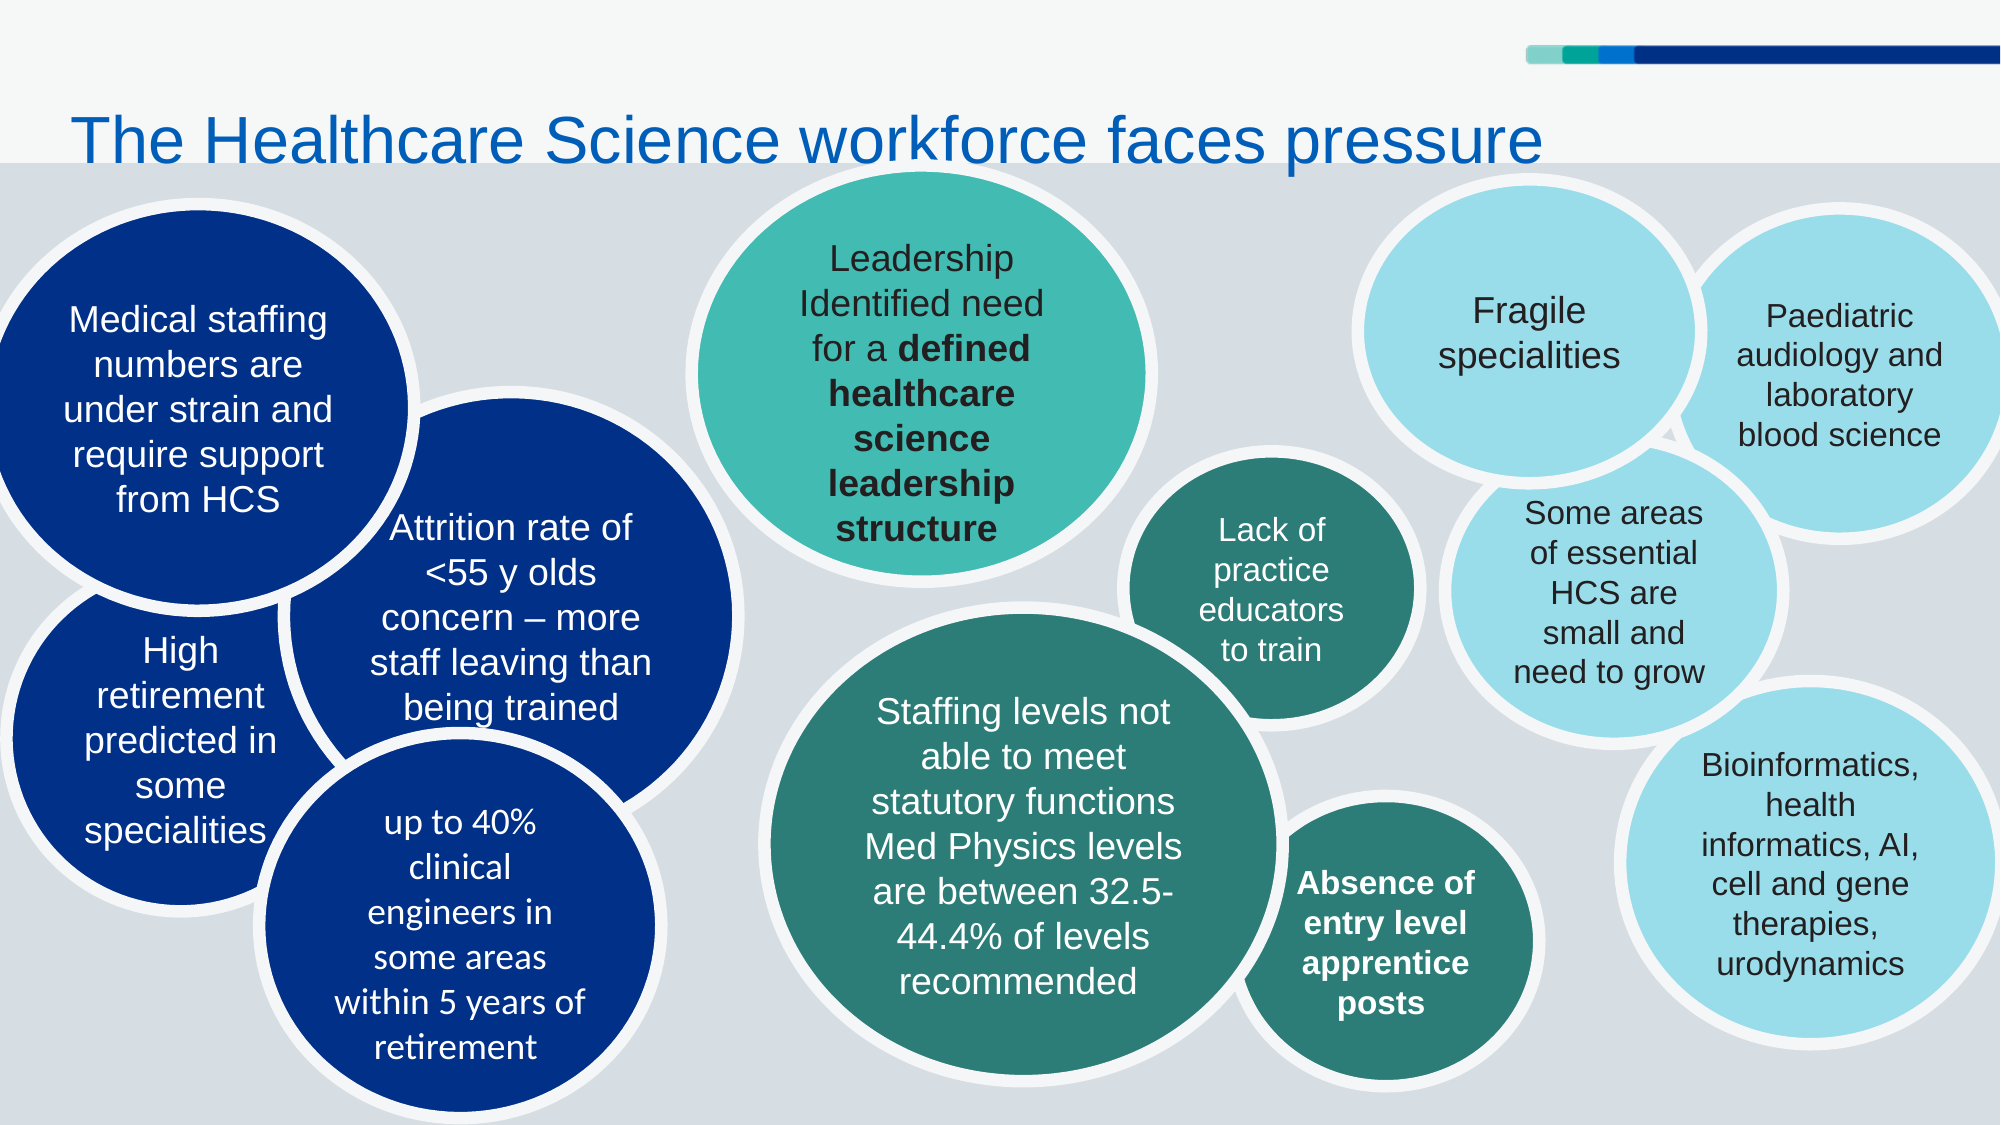

# The Healthcare Science workforce faces pressure
Leadership
Identified need for a defined healthcare science leadership structure
Fragile specialities
Medical staffing numbers are under strain and require support from HCS
Paediatric audiology and laboratory blood science
Attrition rate of <55 y olds concern – more staff leaving than being trained
Some areas of essential HCS are small and need to grow
Lack of practice educators to train
High retirement predicted in some specialities
Staffing levels not able to meet statutory functions
Med Physics levels are between 32.5-44.4% of levels recommended
Bioinformatics, health informatics, AI, cell and gene therapies, urodynamics
up to 40% clinical engineers in some areas within 5 years of retirement
Absence of entry level apprentice posts